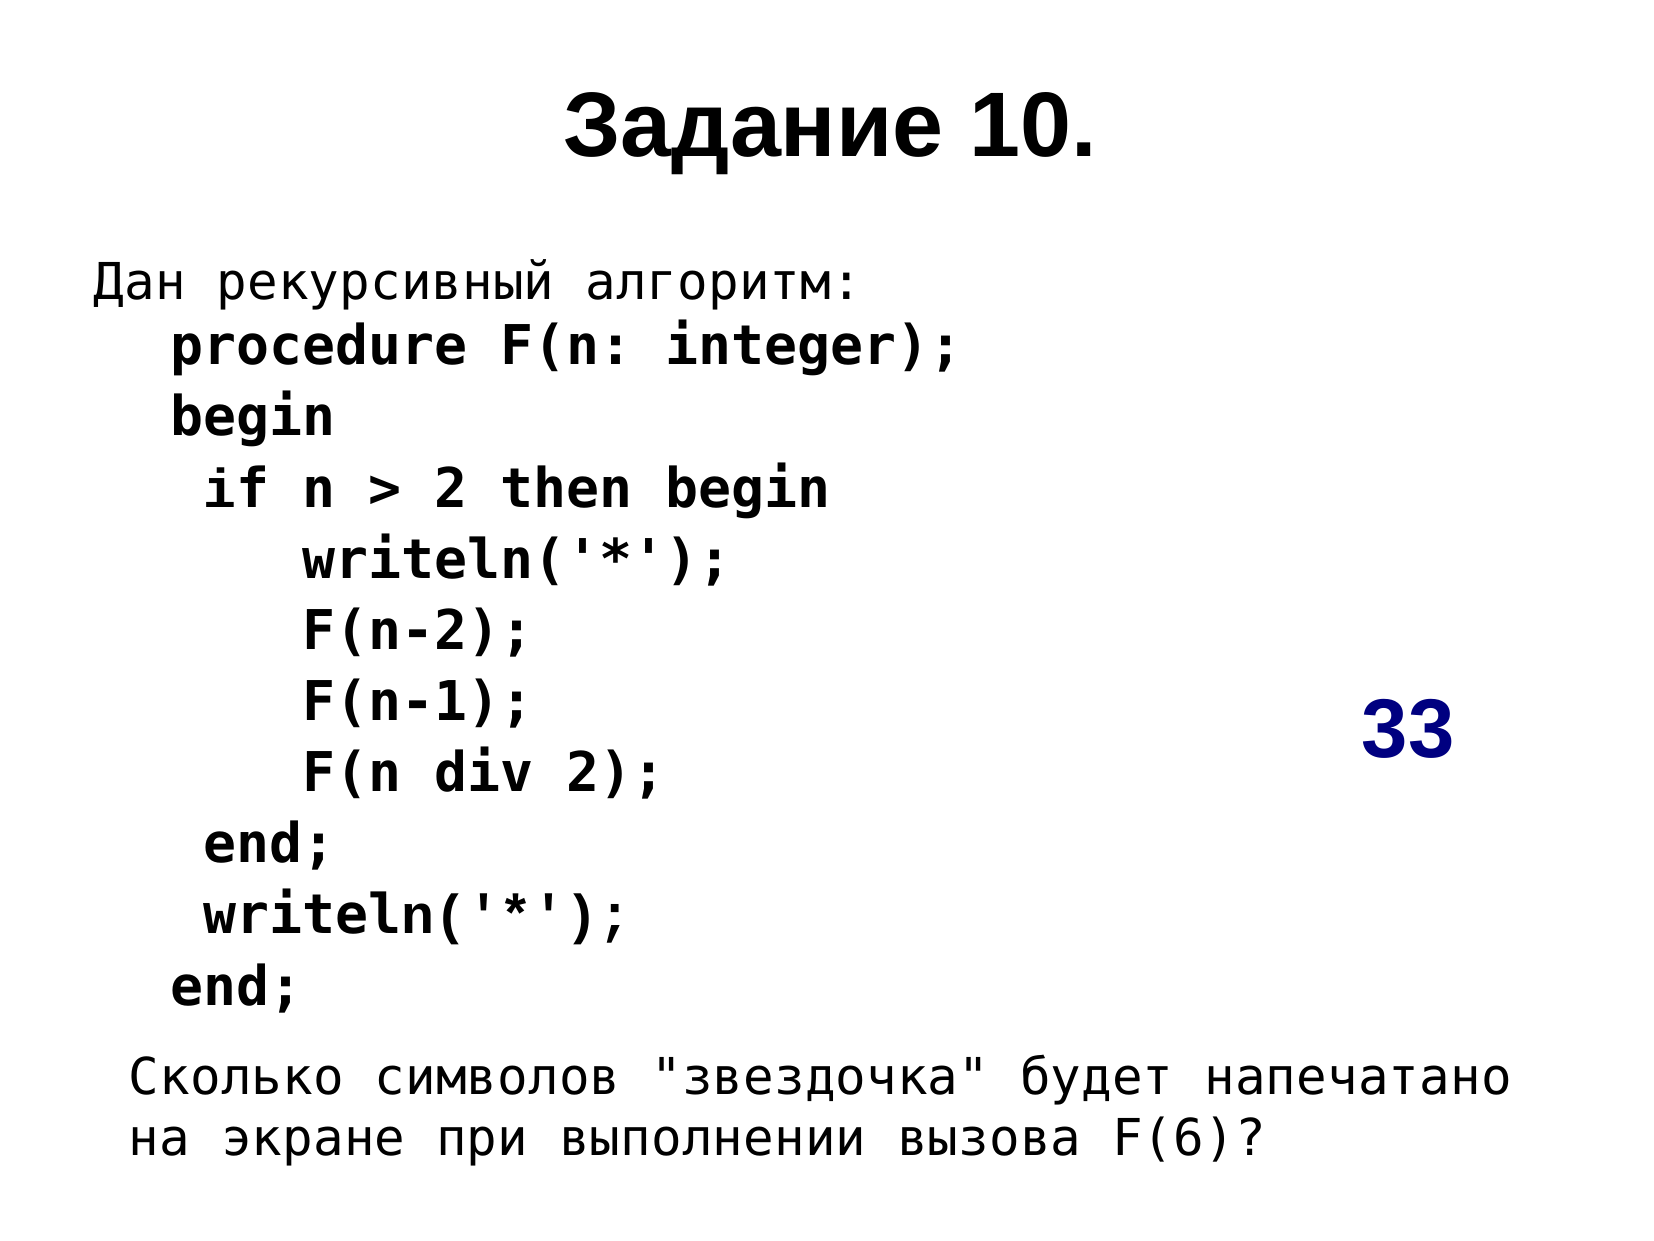

# Задание 10.
Дан рекурсивный алгоритм:
procedure F(n: integer);
begin
 if n > 2 then begin
 writeln('*');
 F(n-2);
 F(n-1);
 F(n div 2);
 end;
 writeln('*');
end;
Сколько символов "звездочка" будет напечатано на экране при выполнении вызова F(6)?
33